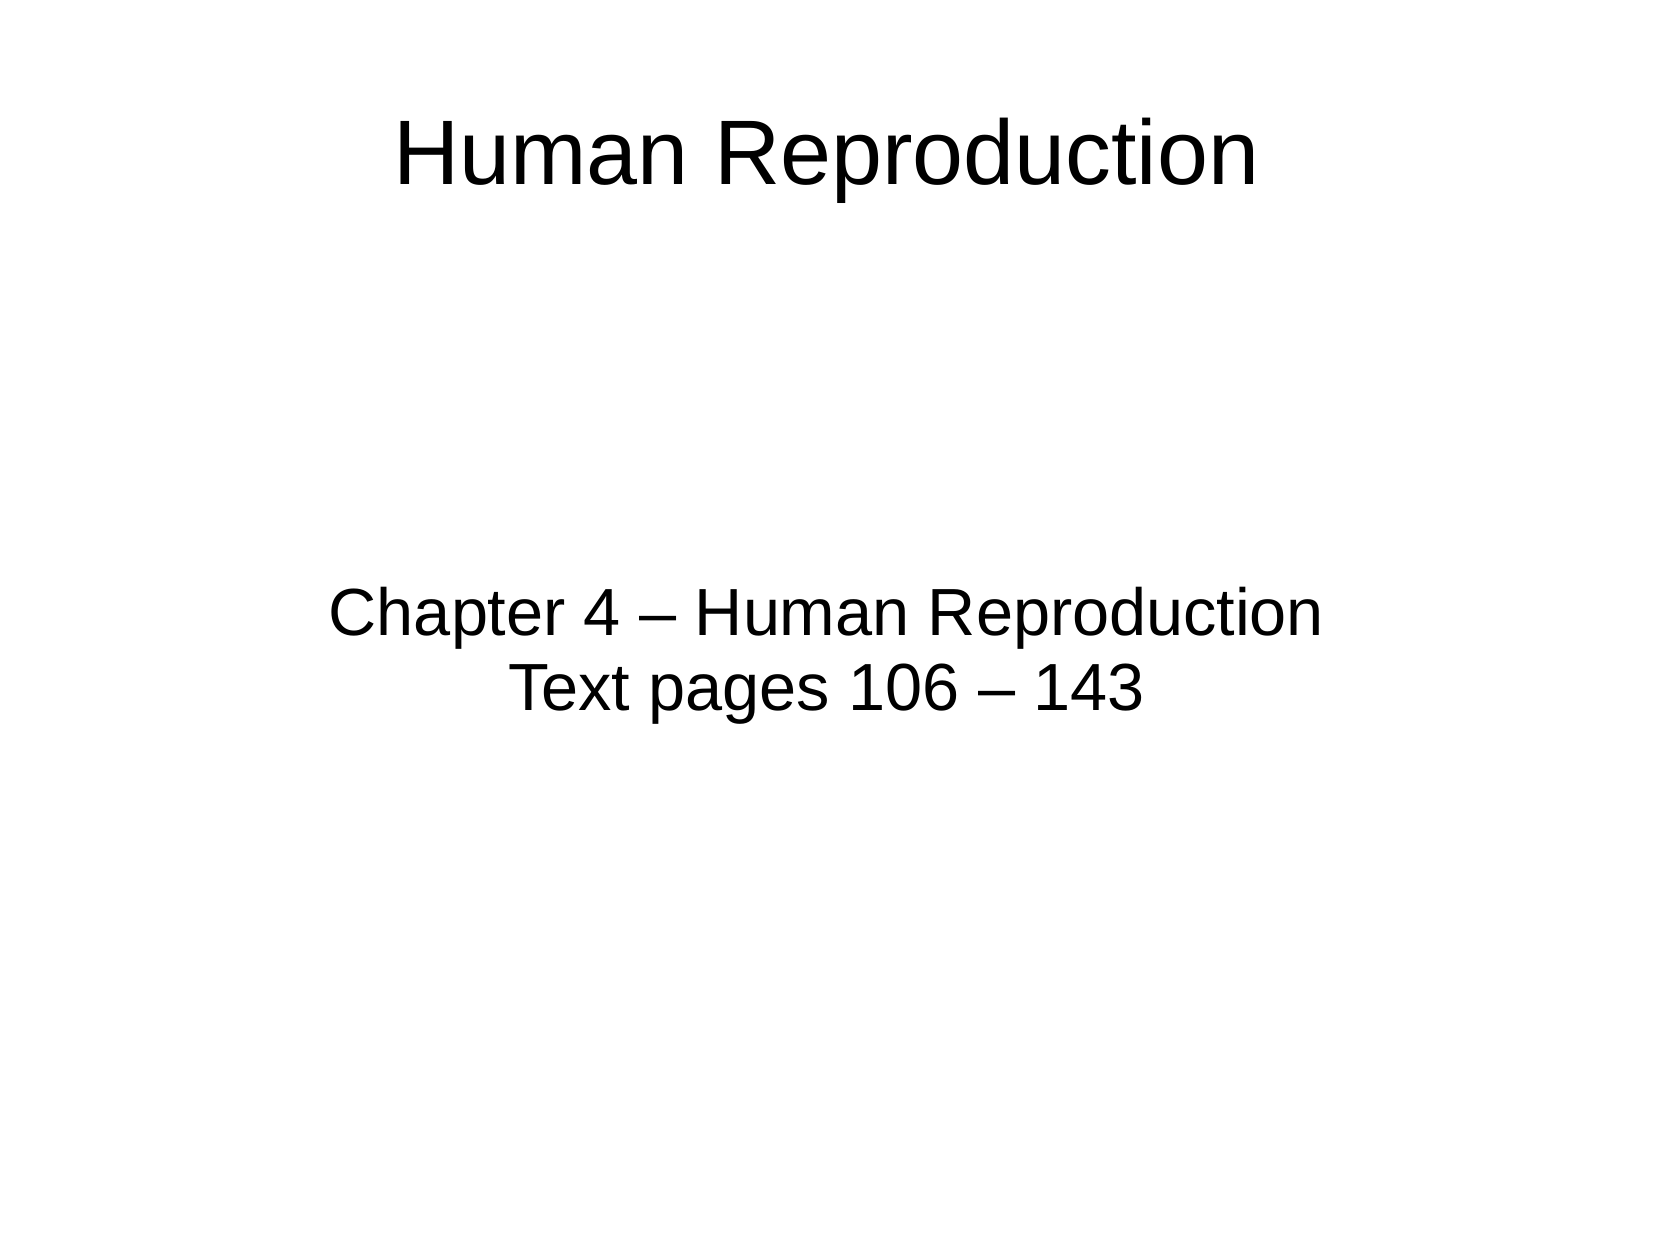

# Human Reproduction
Chapter 4 – Human Reproduction
Text pages 106 – 143